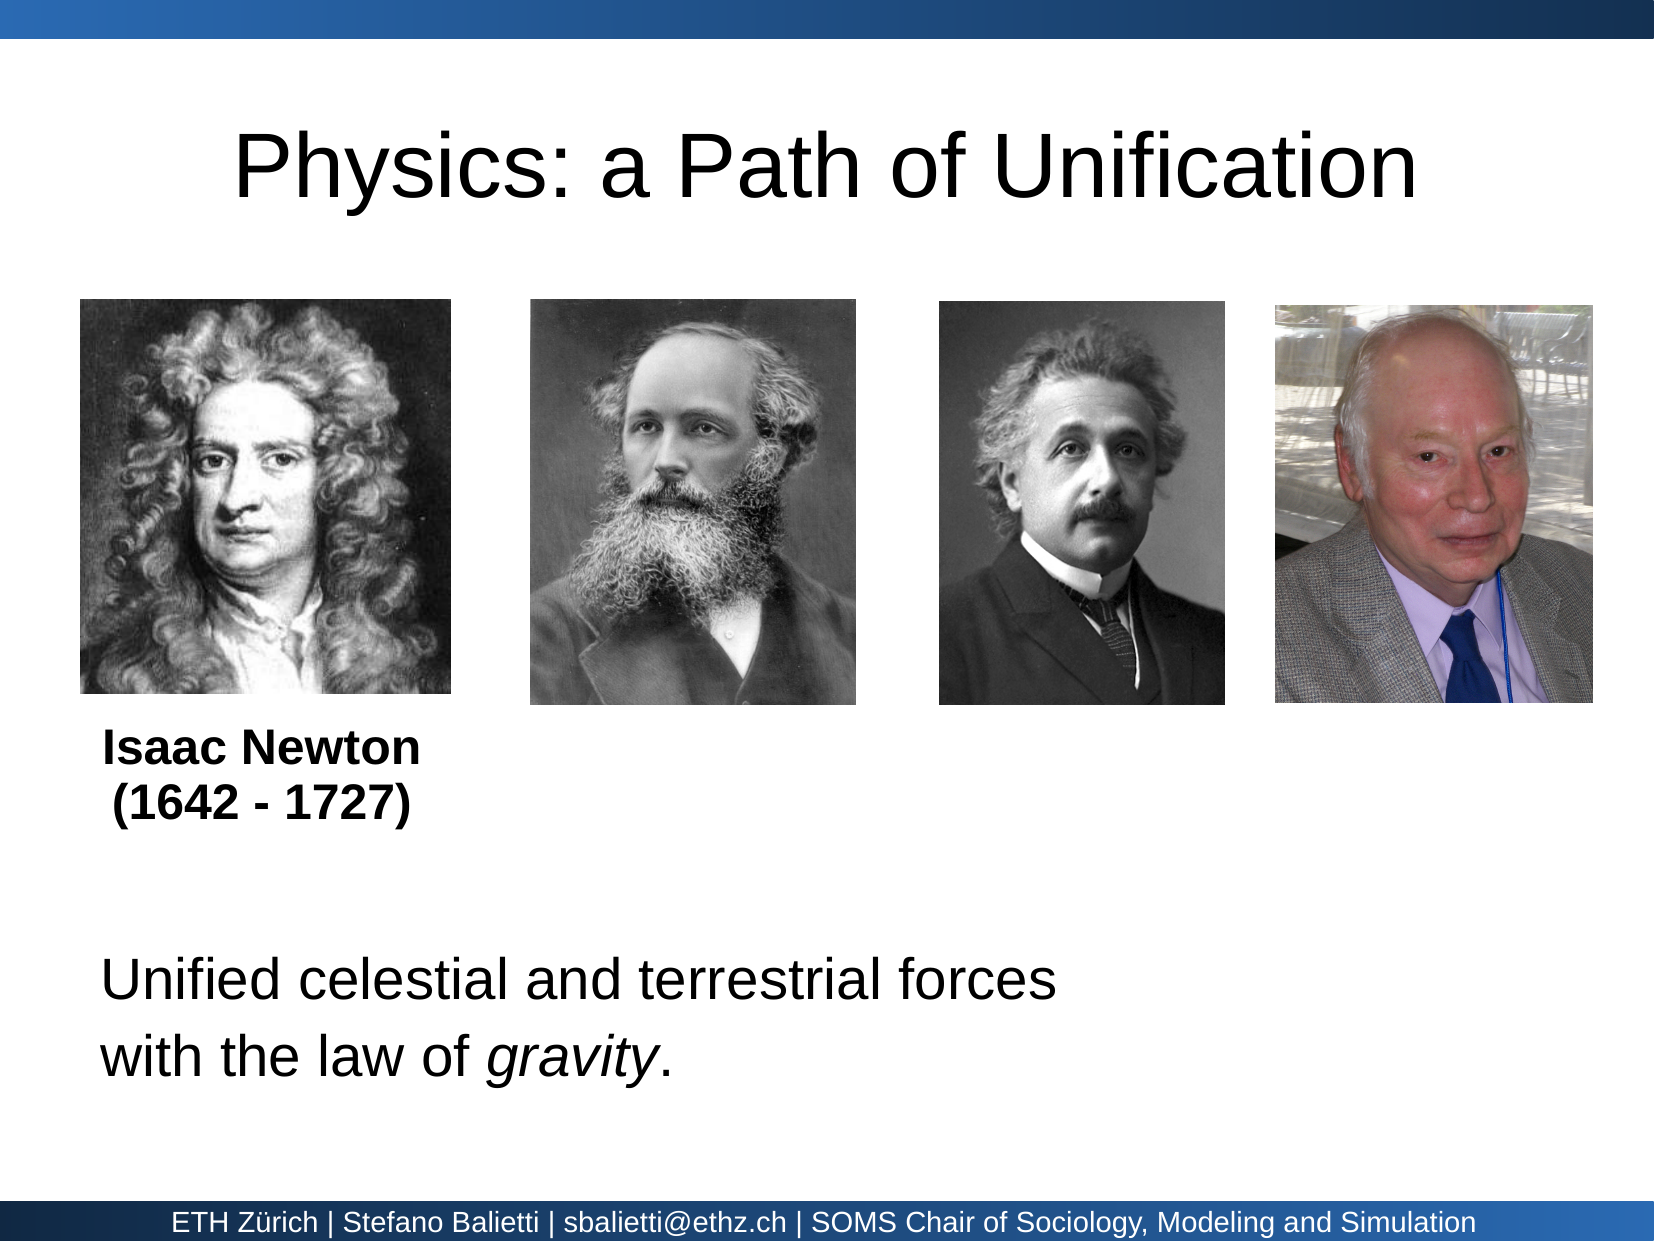

# Physics: a Path of Unification
Isaac Newton
(1642 - 1727)
Unified celestial and terrestrial forces
with the law of gravity.
 ETH Zürich | Stefano Balietti | sbalietti@ethz.ch | SOMS Chair of Sociology, Modeling and Simulation